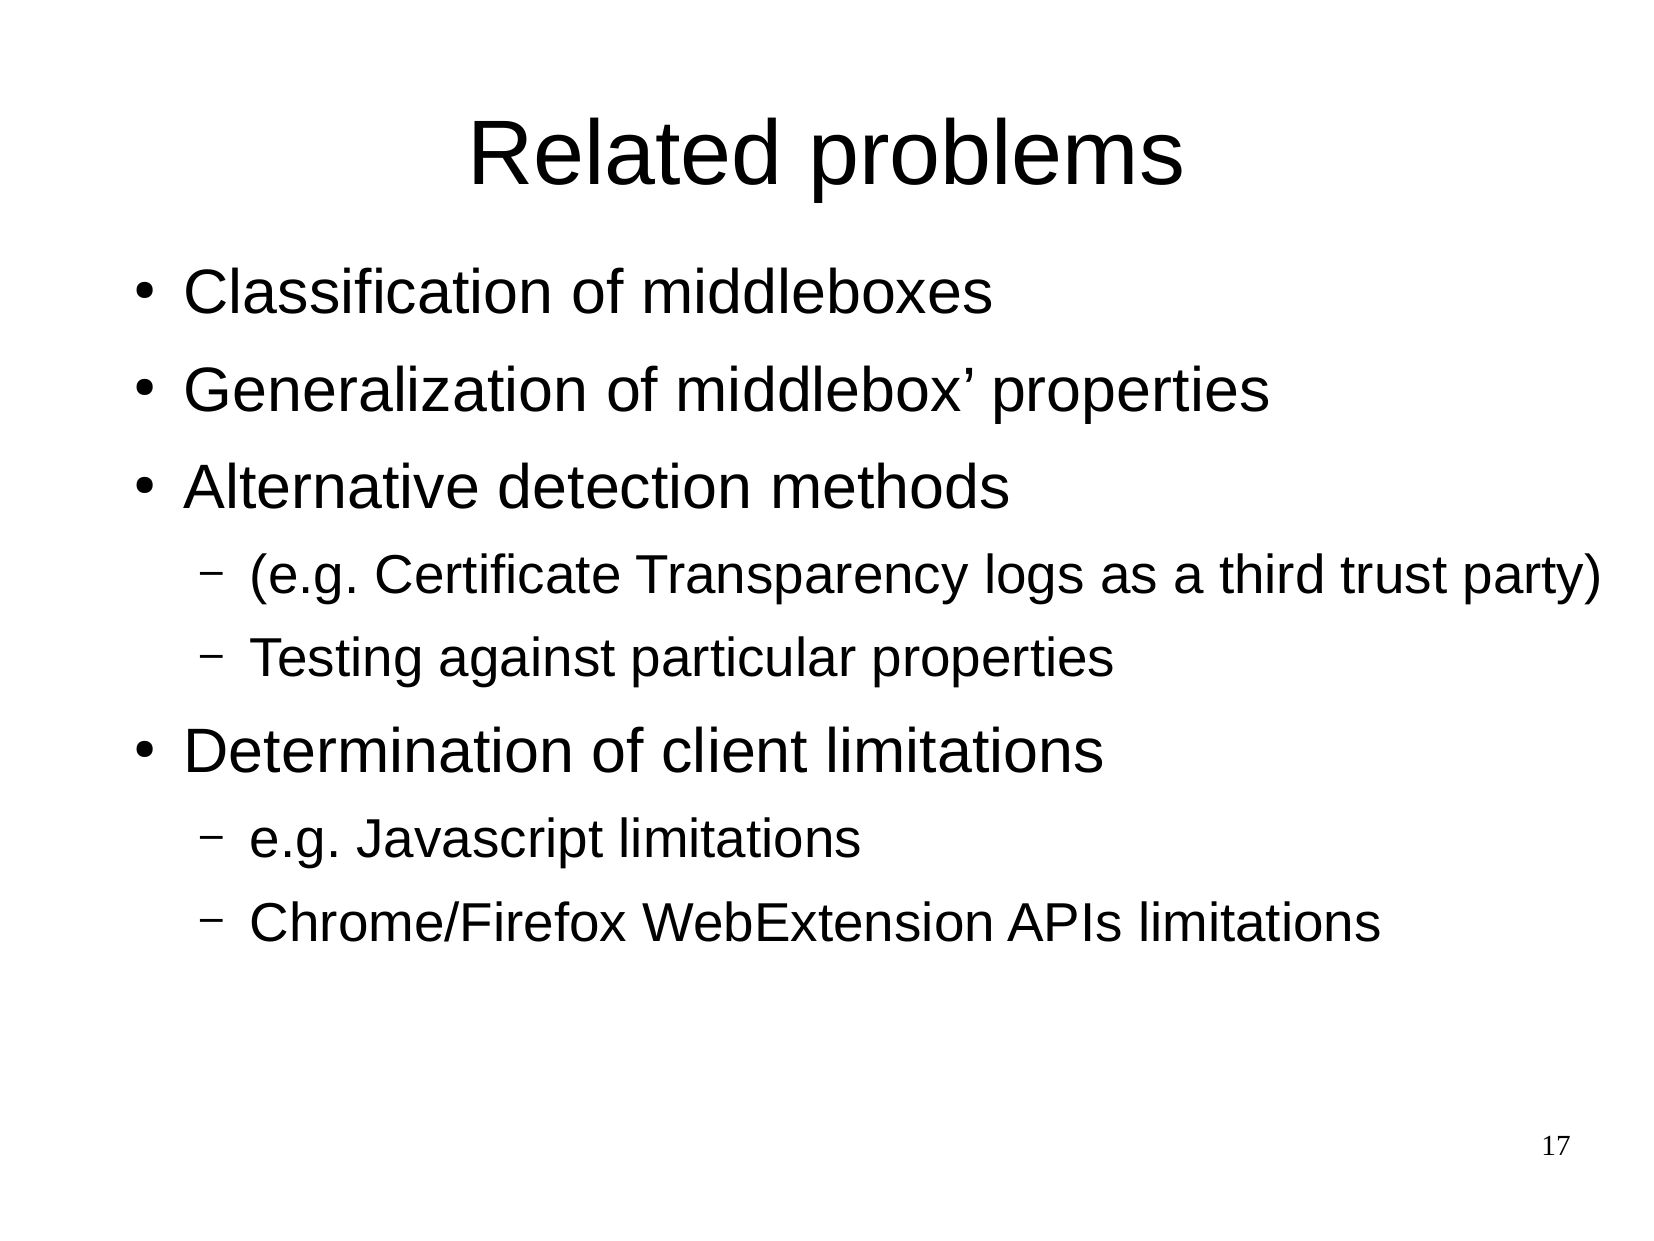

# Related problems
Classification of middleboxes
Generalization of middlebox’ properties
Alternative detection methods
(e.g. Certificate Transparency logs as a third trust party)
Testing against particular properties
Determination of client limitations
e.g. Javascript limitations
Chrome/Firefox WebExtension APIs limitations
17